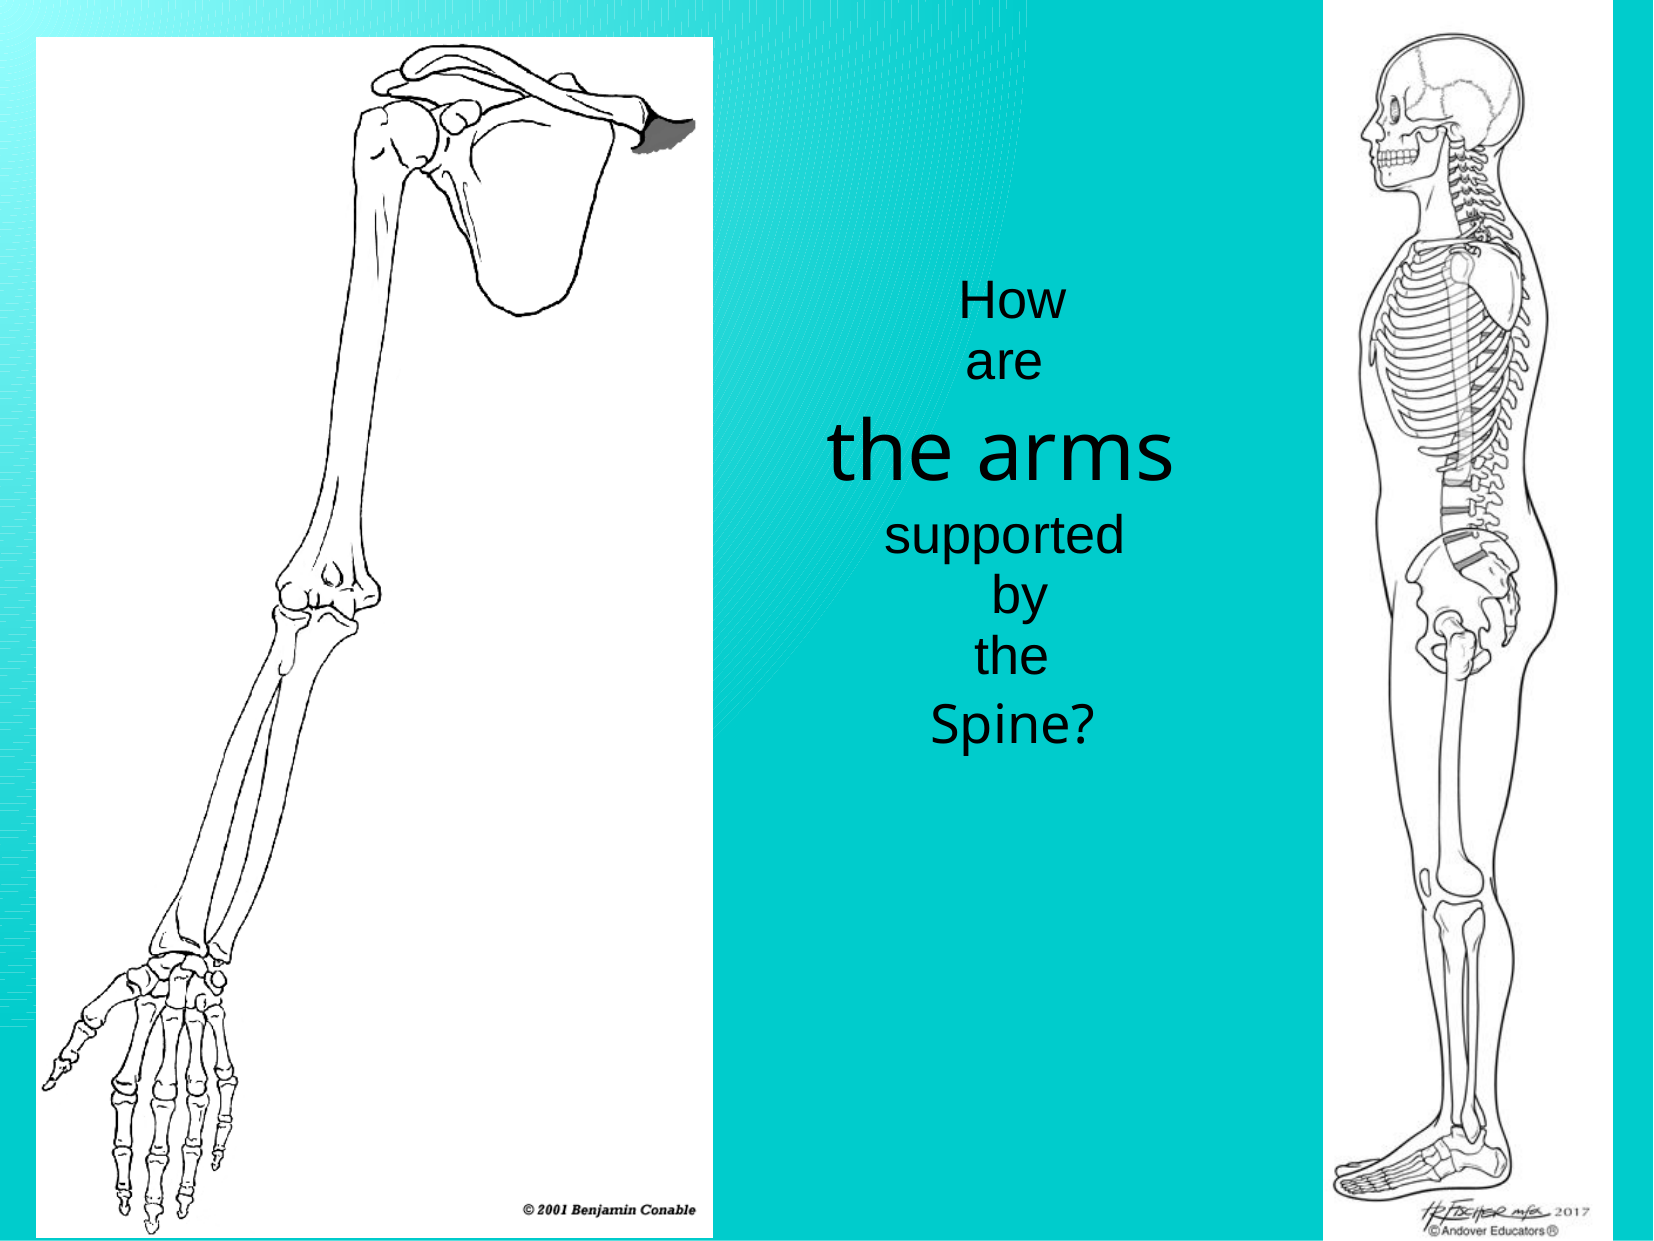

How
are
the arms
supported
 by
 the
Spine?
#